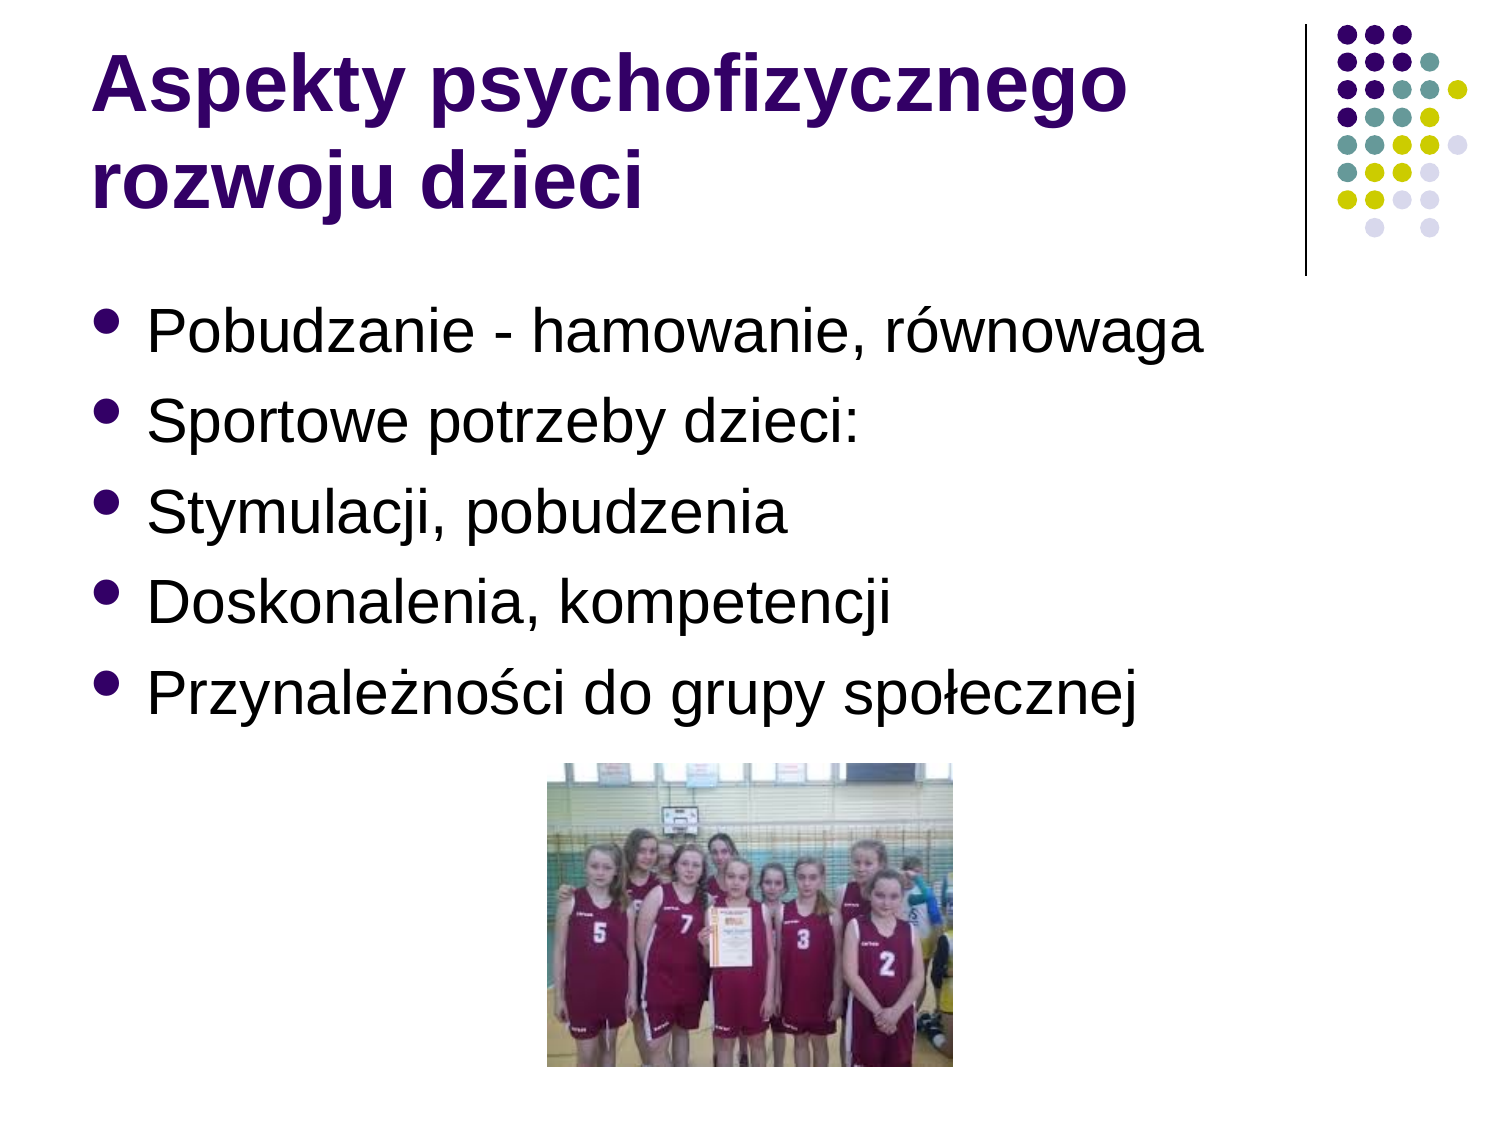

# Aspekty psychofizycznego rozwoju dzieci
Pobudzanie - hamowanie, równowaga
Sportowe potrzeby dzieci:
Stymulacji, pobudzenia
Doskonalenia, kompetencji
Przynależności do grupy społecznej